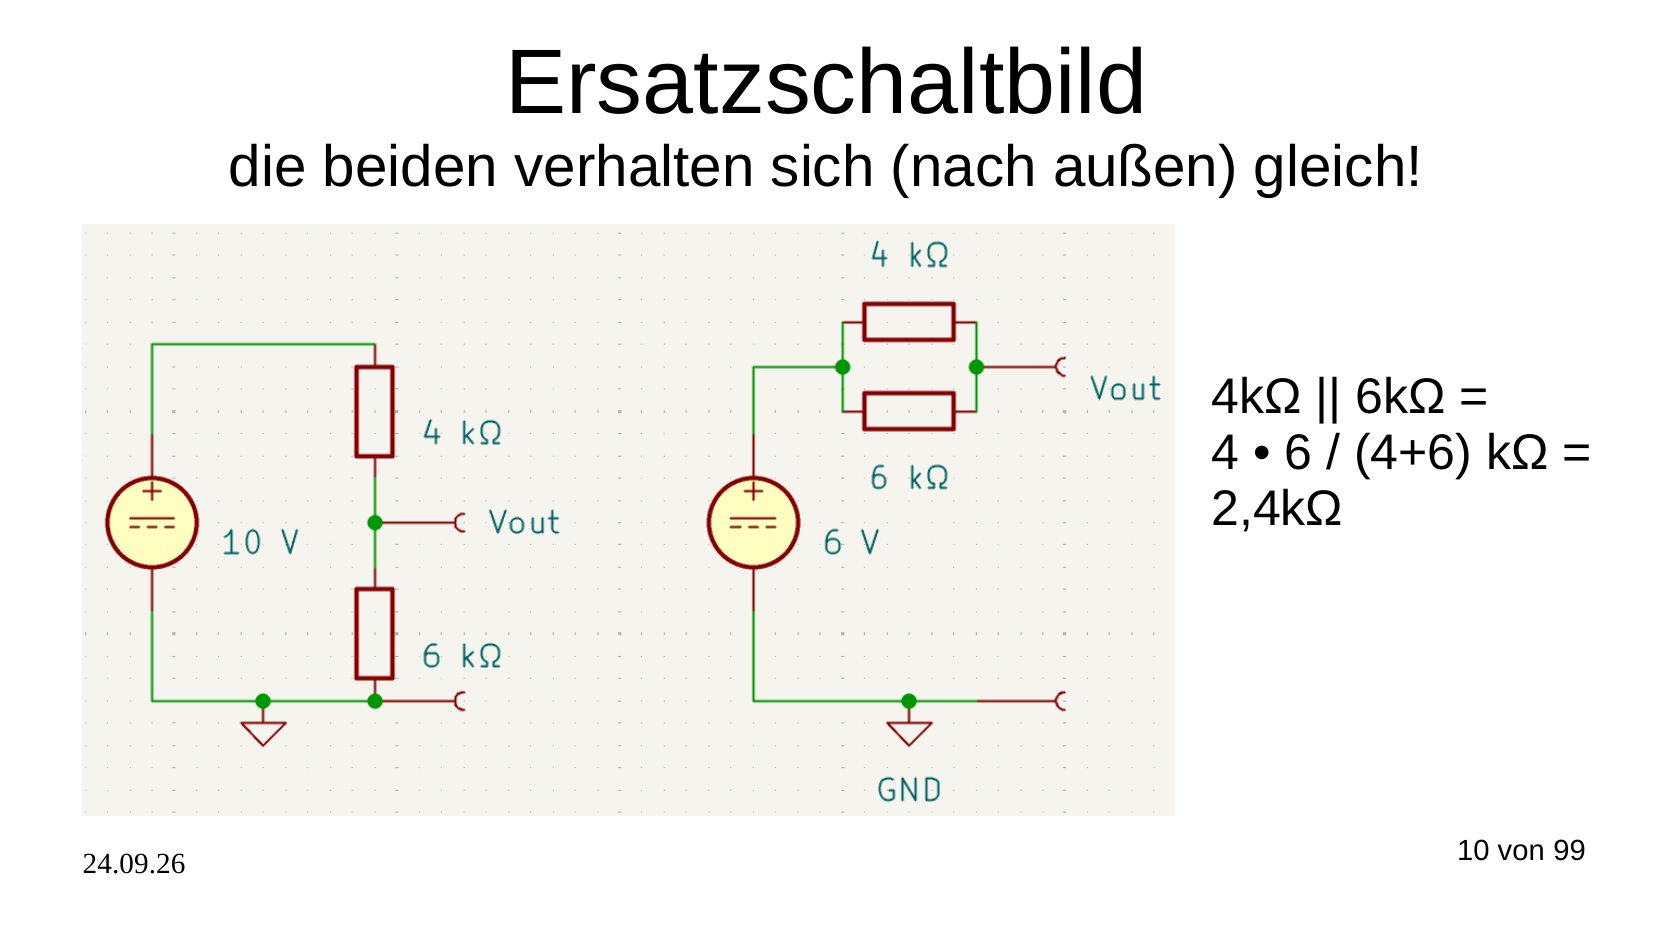

# Ersatzschaltbild die beiden verhalten sich (nach außen) gleich!
4kΩ || 6kΩ =
4 • 6 / (4+6) kΩ =
2,4kΩ
10